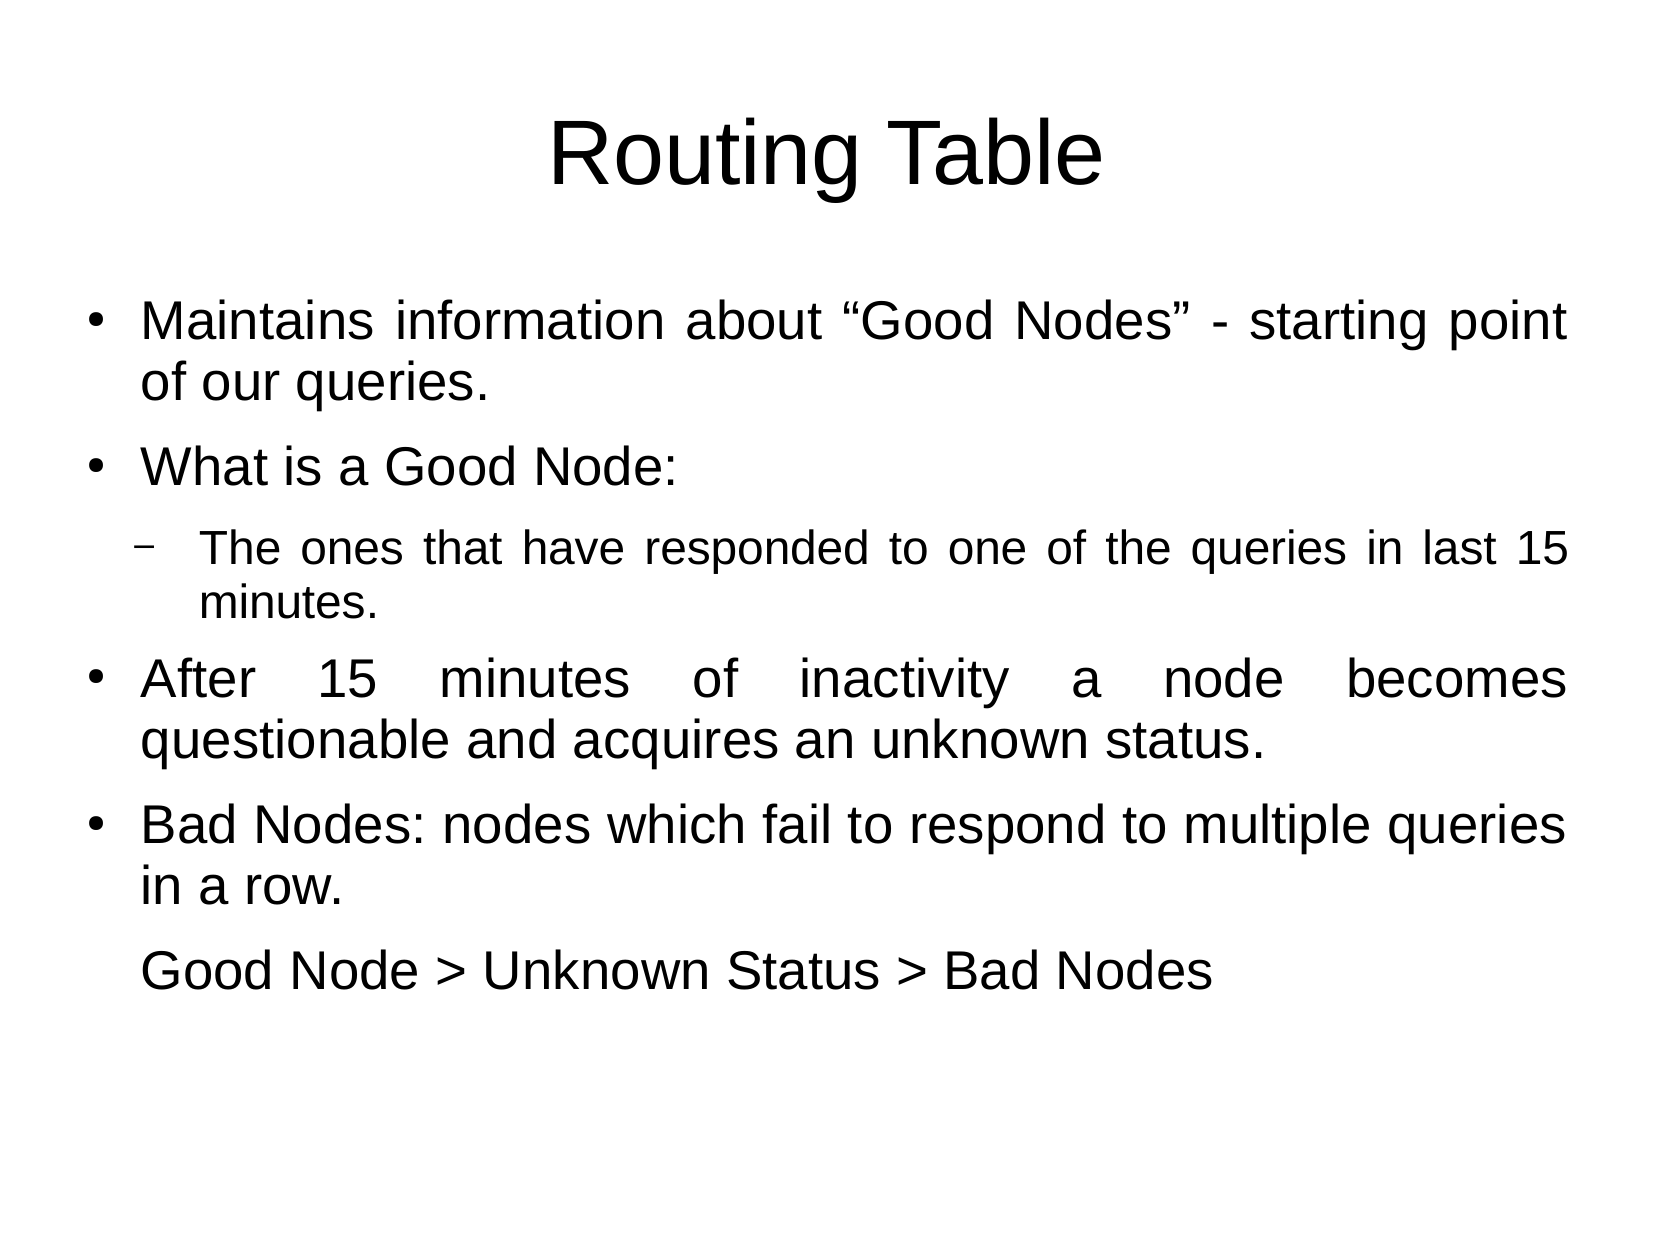

# Routing Table
Maintains information about “Good Nodes” - starting point of our queries.
What is a Good Node:
The ones that have responded to one of the queries in last 15 minutes.
After 15 minutes of inactivity a node becomes questionable and acquires an unknown status.
Bad Nodes: nodes which fail to respond to multiple queries in a row.
Good Node > Unknown Status > Bad Nodes